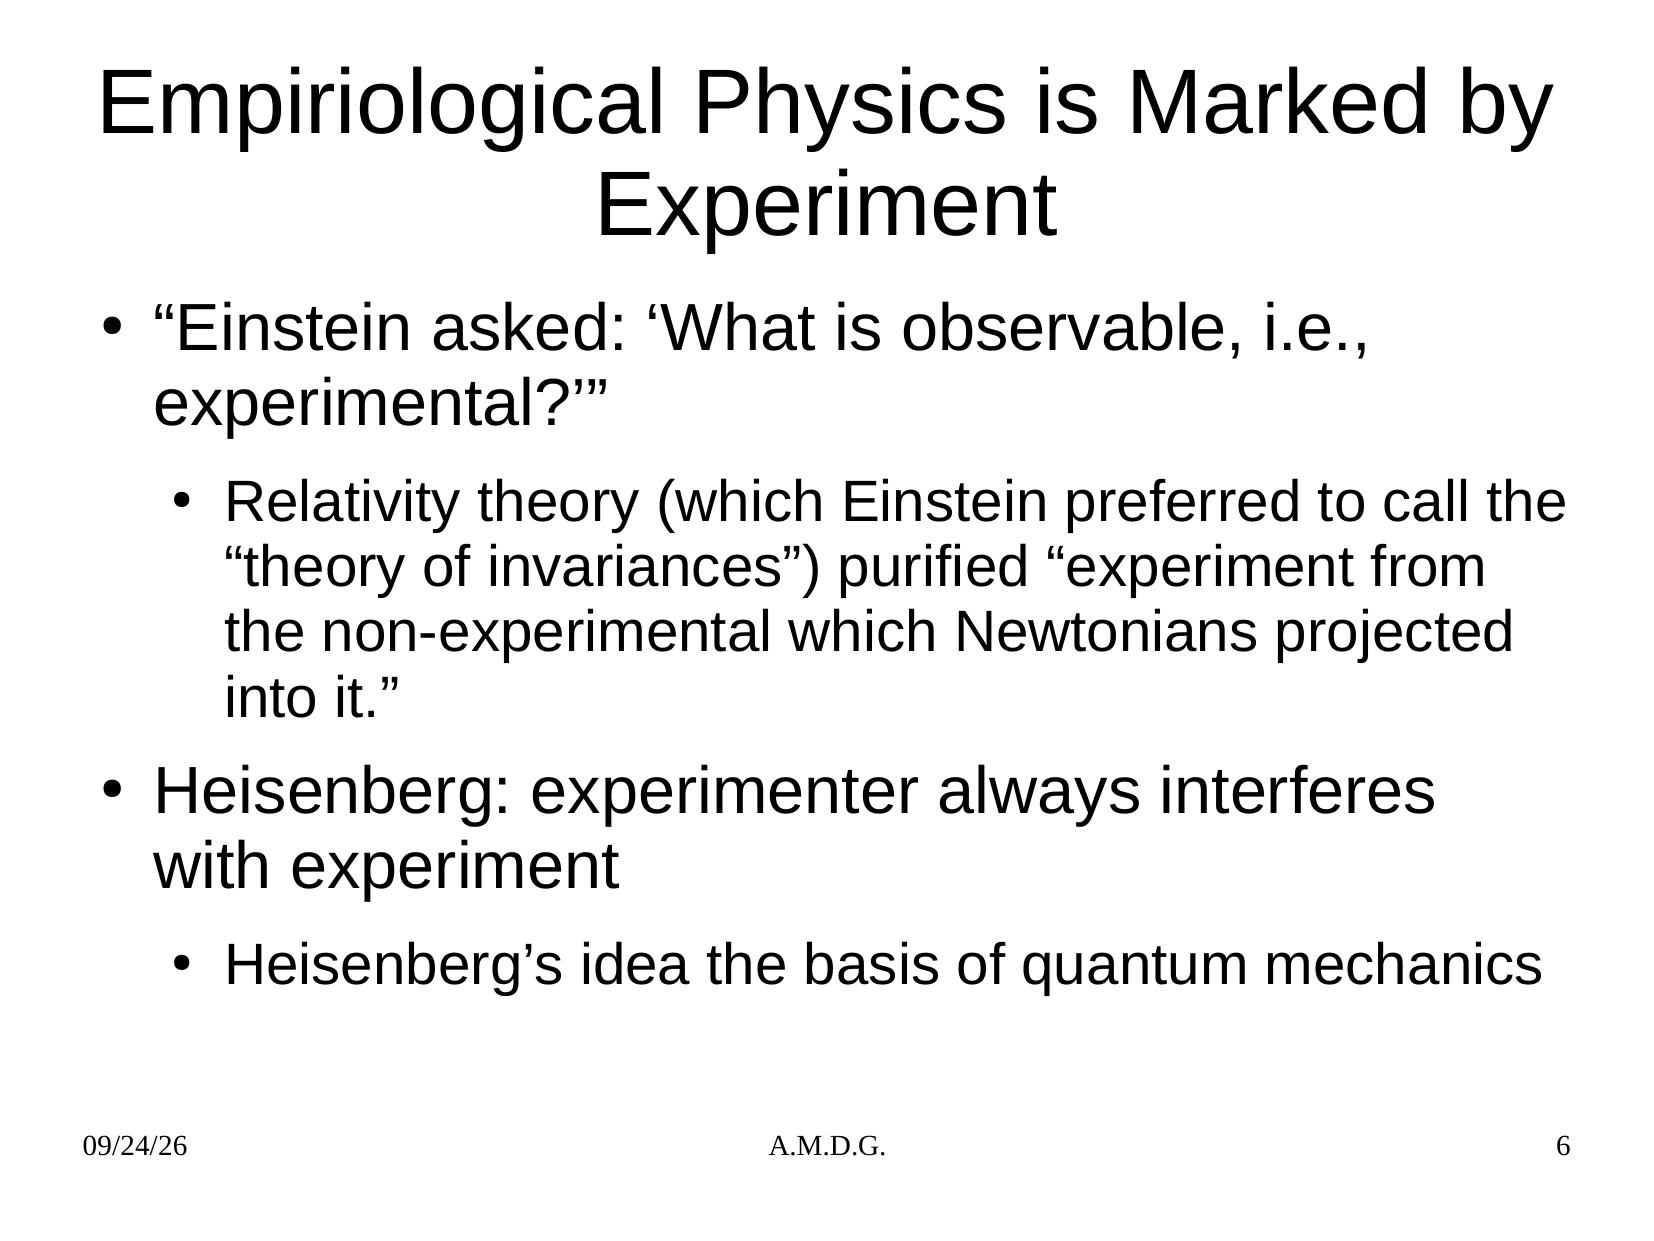

# Empiriological Physics is Marked by Experiment
“Einstein asked: ‘What is observable, i.e., experimental?’”
Relativity theory (which Einstein preferred to call the “theory of invariances”) purified “experiment from the non-experimental which Newtonians projected into it.”
Heisenberg: experimenter always interferes with experiment
Heisenberg’s idea the basis of quantum mechanics
`
A.M.D.G.
6